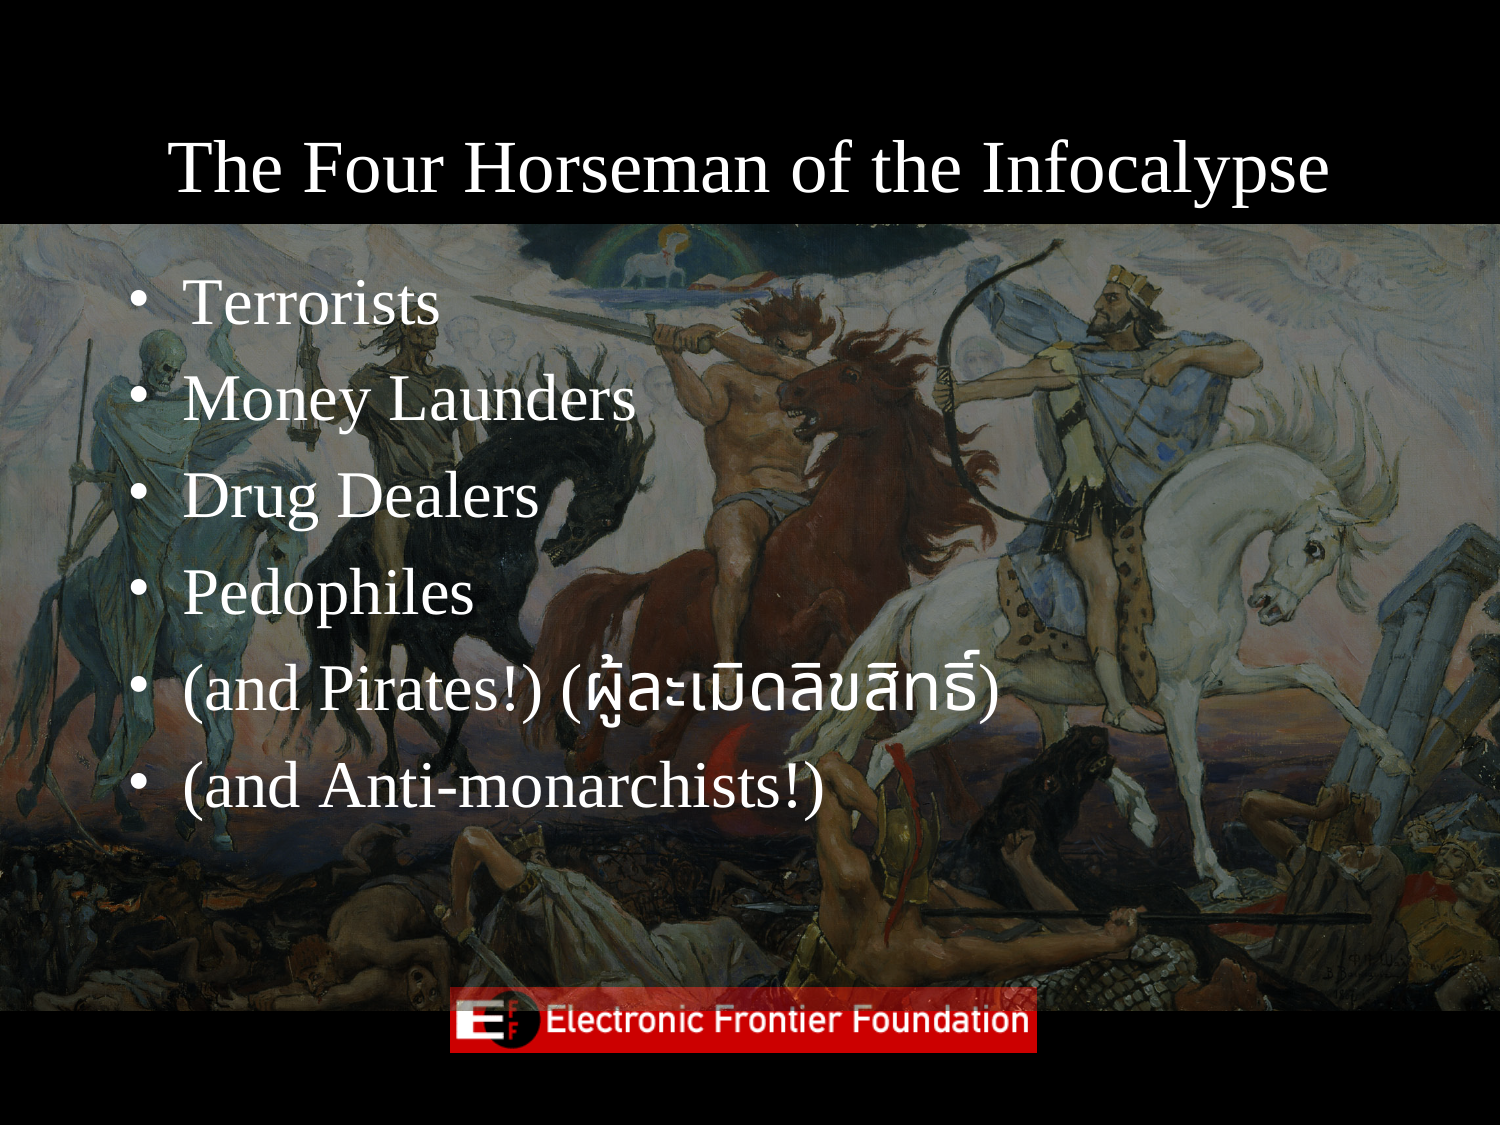

# The Four Horseman of the Infocalypse
Terrorists
Money Launders
Drug Dealers
Pedophiles
(and Pirates!) (ผู้ละเมิดลิขสิทธิ์)
(and Anti-monarchists!)